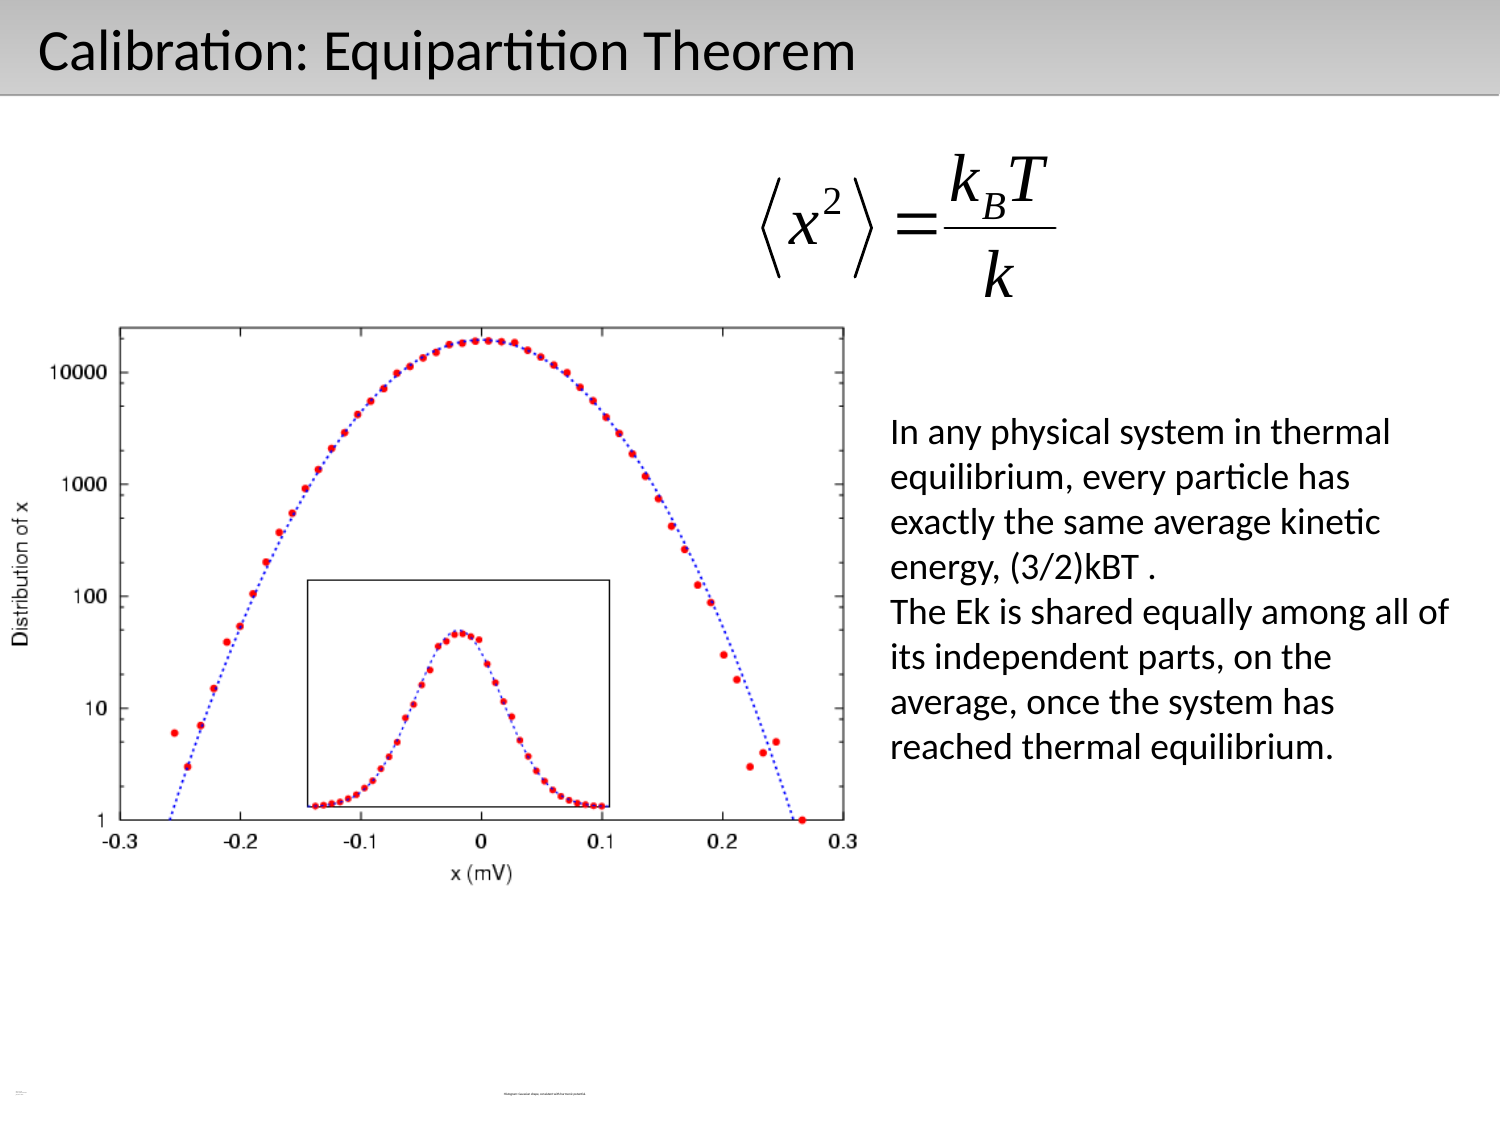

# Calibration: Equipartition Theorem
In any physical system in thermal equilibrium, every particle has exactly the same average kinetic energy, (3/2)kBT .
The Ek is shared equally among all of its independent parts, on the average, once the system has reached thermal equilibrium.
Position histogram
Model independent data analysis!
Equipartition Theorem:
Histogram: Gaussian shape, consistent with harmonic potential.